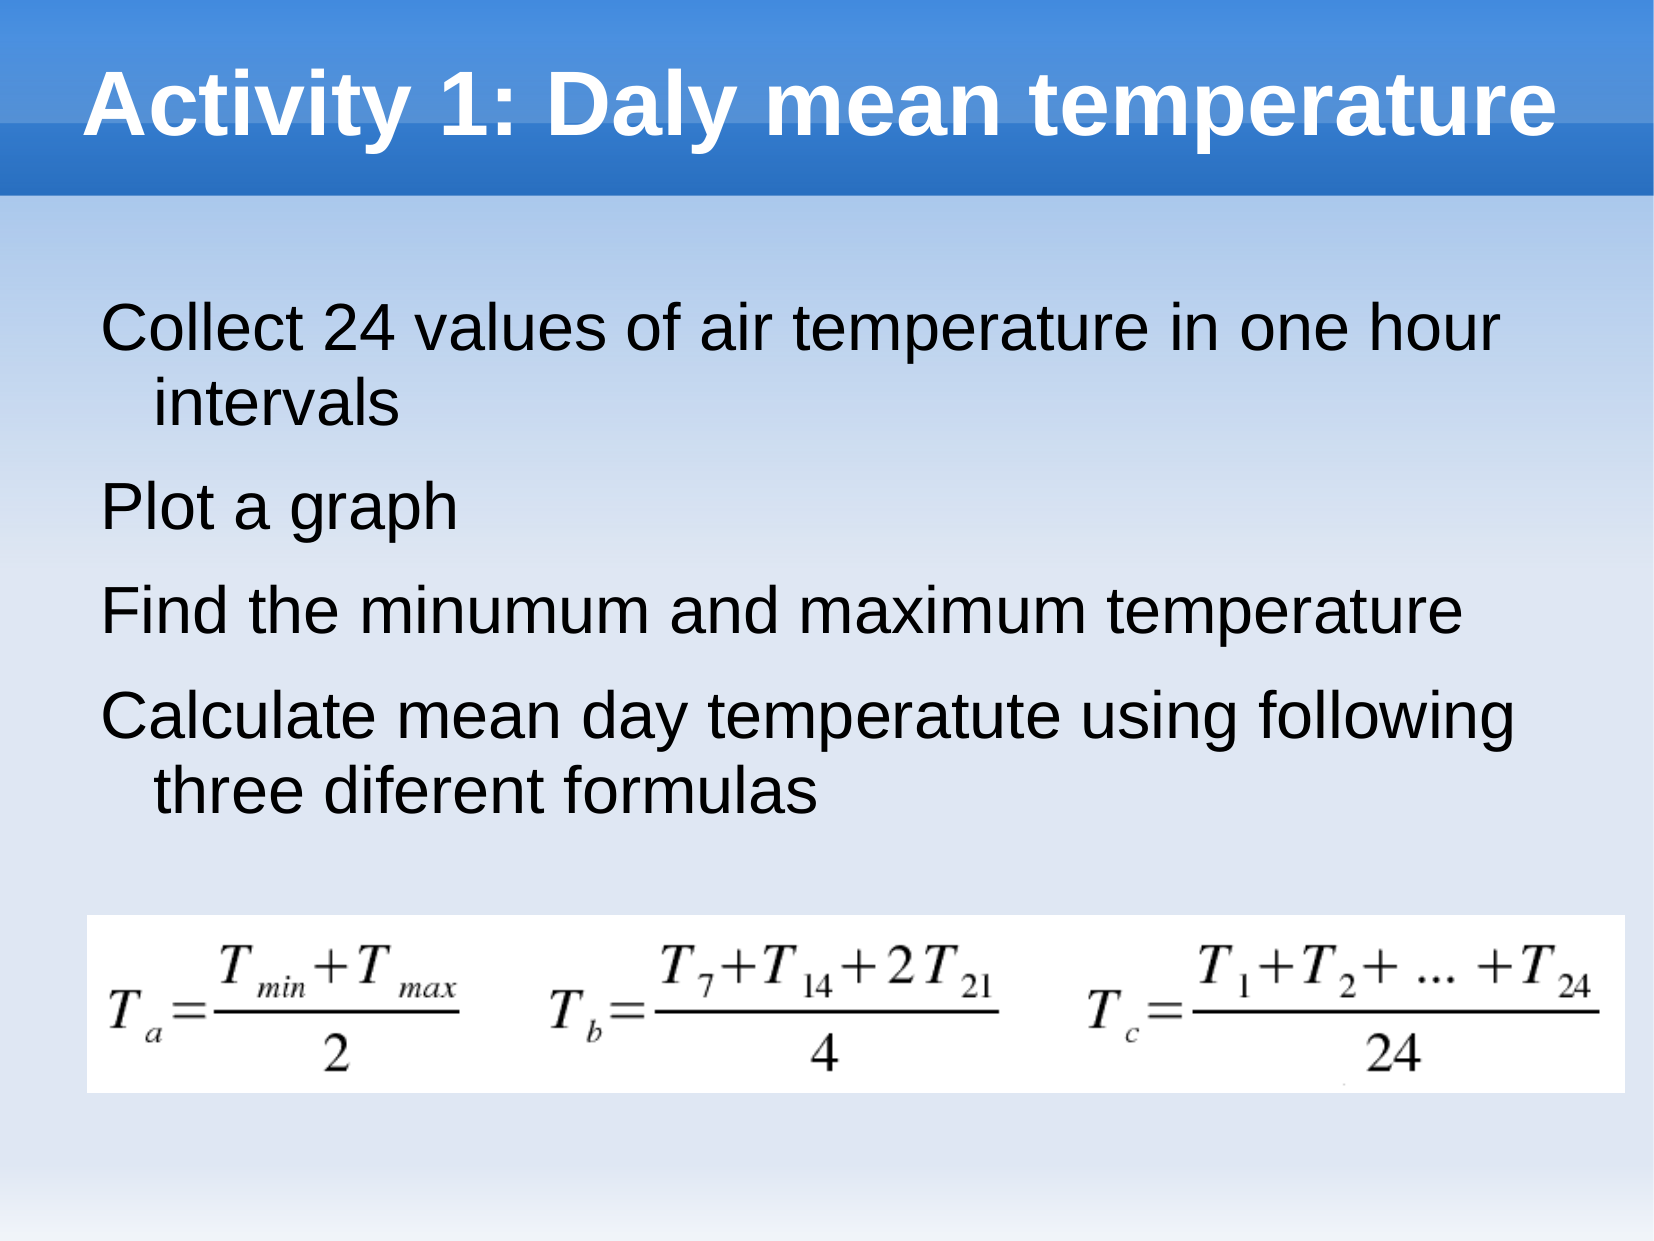

# Activity 1: Daly mean temperature
Collect 24 values of air temperature in one hour intervals
Plot a graph
Find the minumum and maximum temperature
Calculate mean day temperatute using following three diferent formulas